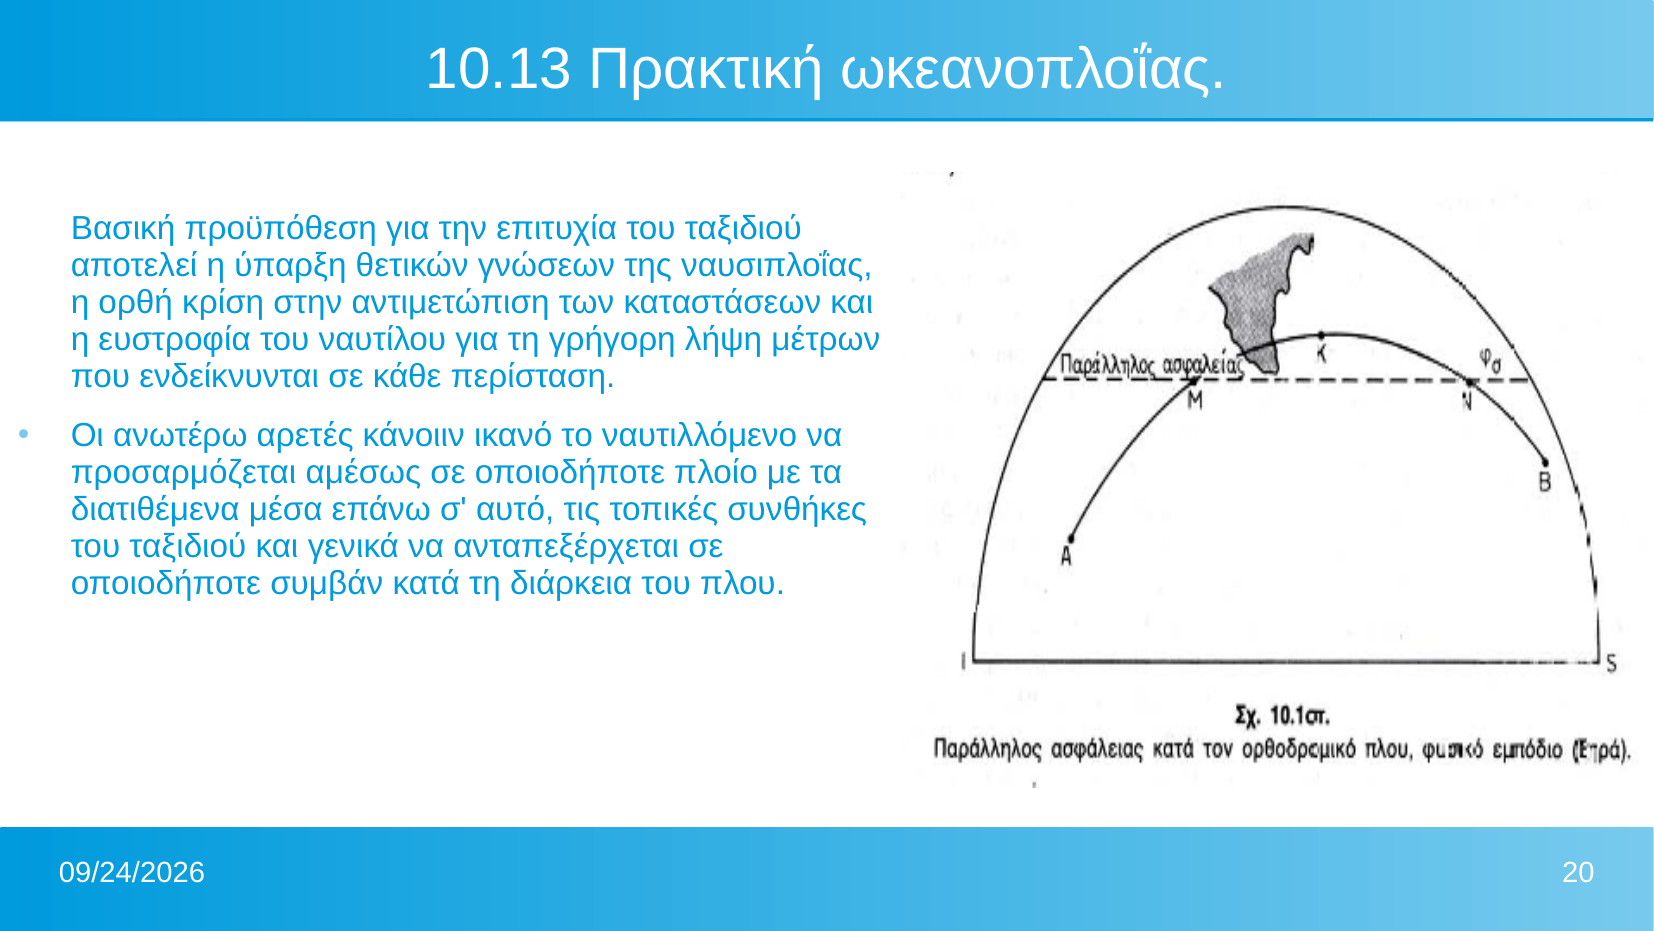

# 10.13 Πρακτική ωκεανοπλοΐας.
Βασική προϋπόθεση για την επιτυχία του ταξιδιού αποτελεί η ύπαρξη θετικών γνώσεων της ναυσιπλοΐας, η ορθή κρίση στην αντιμετώπιση των καταστάσεων και η ευστροφία του ναυτίλου για τη γρήγορη λήψη μέτρων που ενδείκνυνται σε κάθε περίσταση.
Οι ανωτέρω αρετές κάνοιιν ικανό το ναυτιλλόμενο να προσαρμόζεται αμέσως σε οποιοδήποτε πλοίο με τα διατιθέμενα μέσα επάνω σ' αυτό, τις τοπικές συνθήκες του ταξιδιού και γενικά να ανταπεξέρχεται σε οποιοδήποτε συμβάν κατά τη διάρκεια του πλου.
20